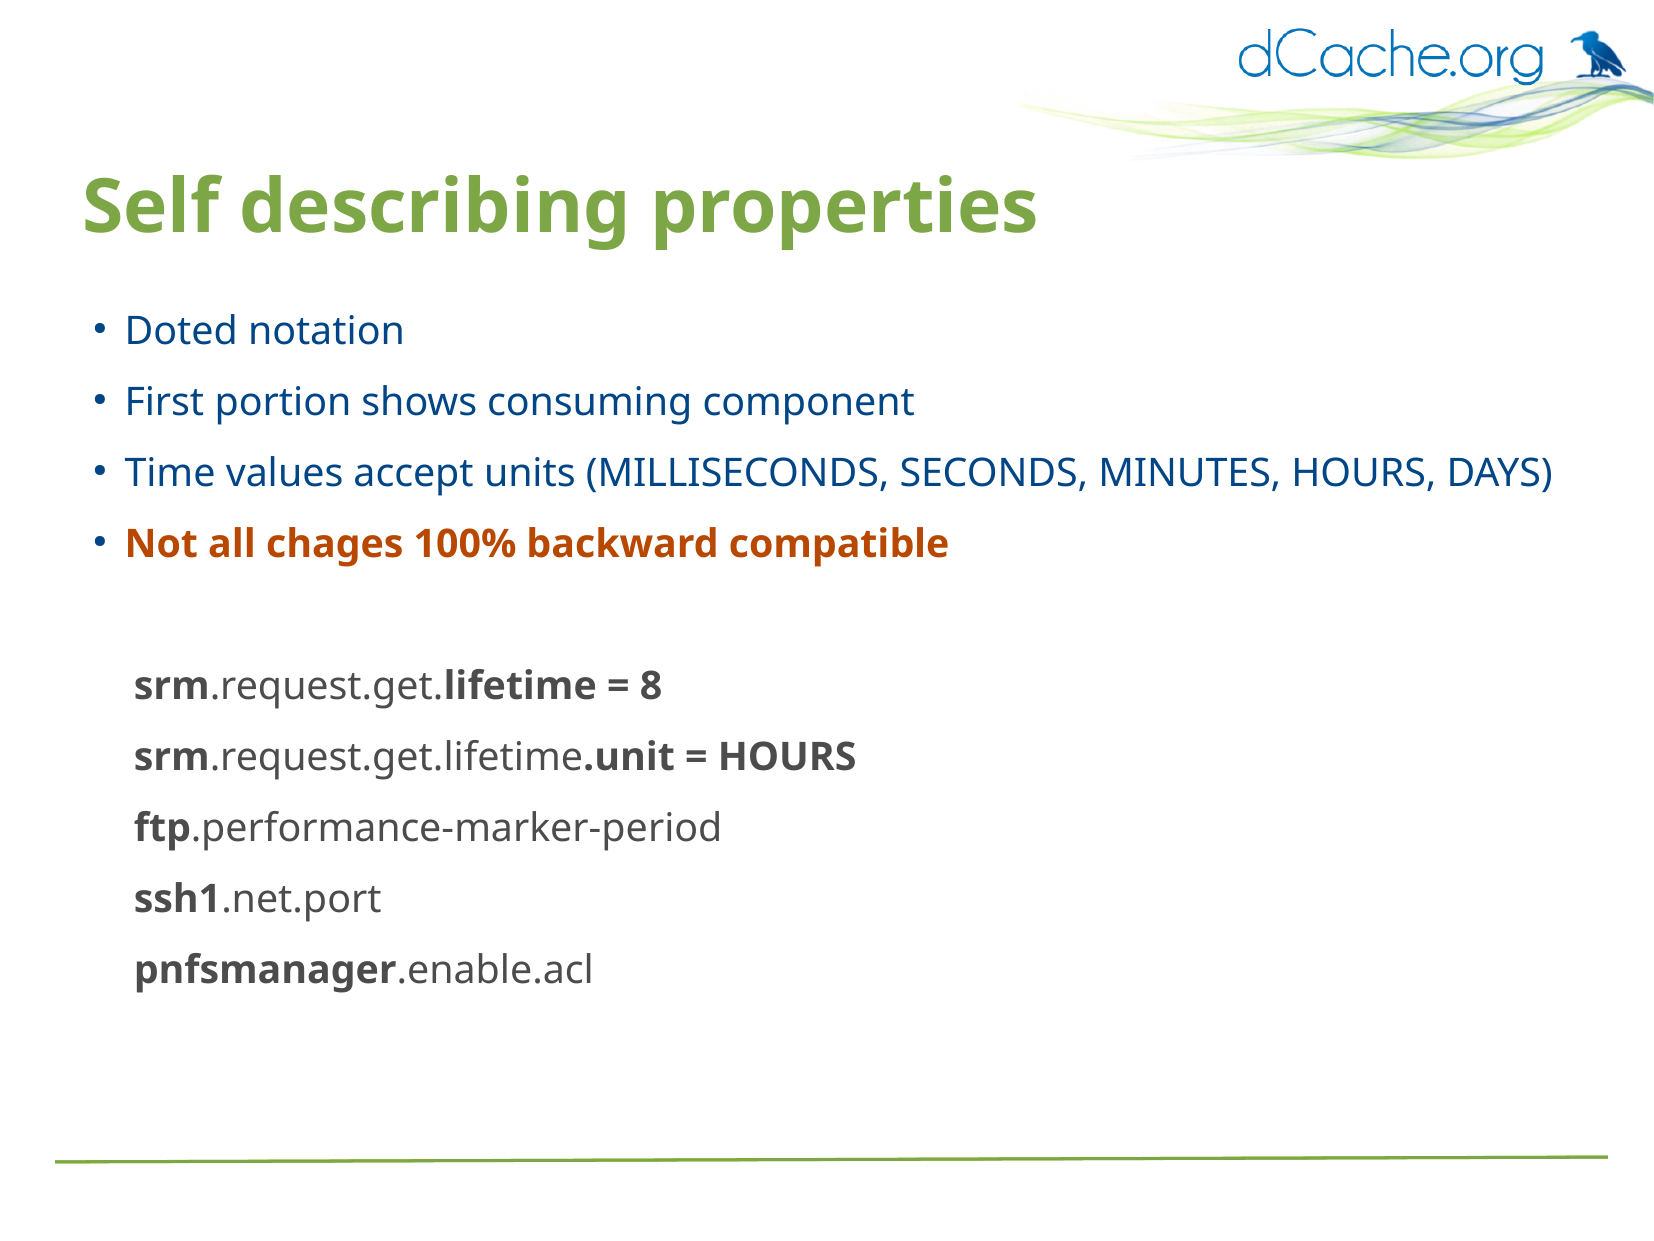

# Self describing properties
Doted notation
First portion shows consuming component
Time values accept units (MILLISECONDS, SECONDS, MINUTES, HOURS, DAYS)
Not all chages 100% backward compatible
 srm.request.get.lifetime = 8
 srm.request.get.lifetime.unit = HOURS
 ftp.performance-marker-period
 ssh1.net.port
 pnfsmanager.enable.acl